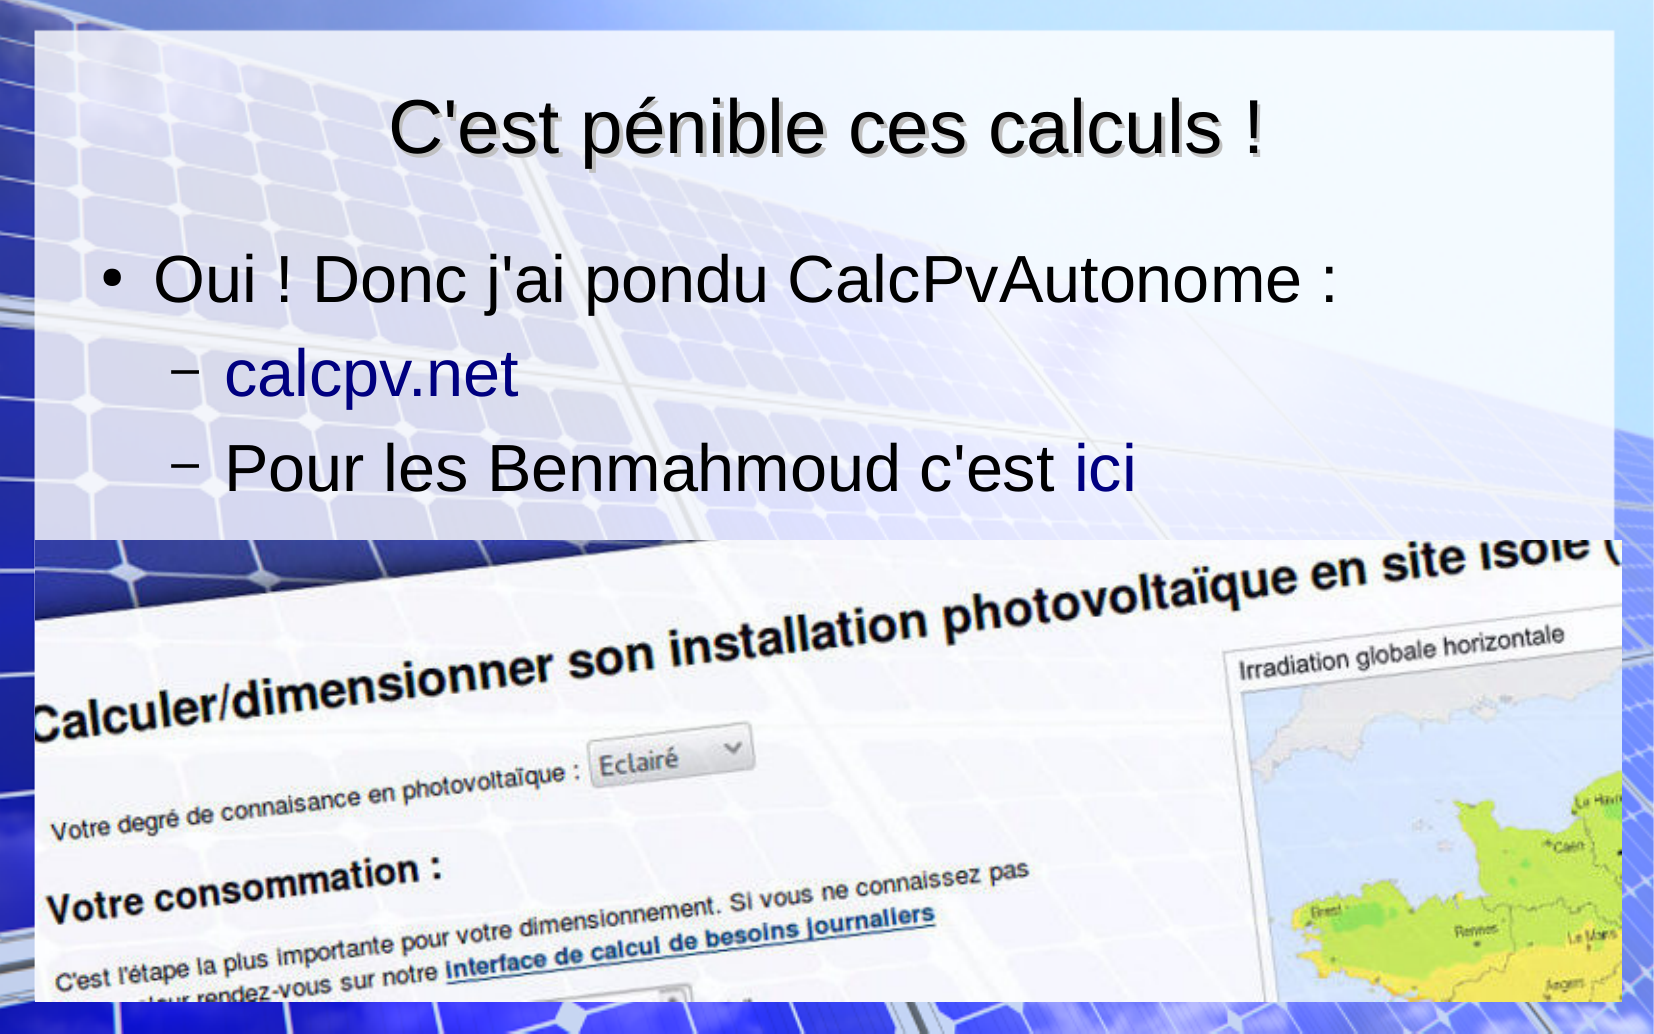

# C'est pénible ces calculs !
Oui ! Donc j'ai pondu CalcPvAutonome :
calcpv.net
Pour les Benmahmoud c'est ici